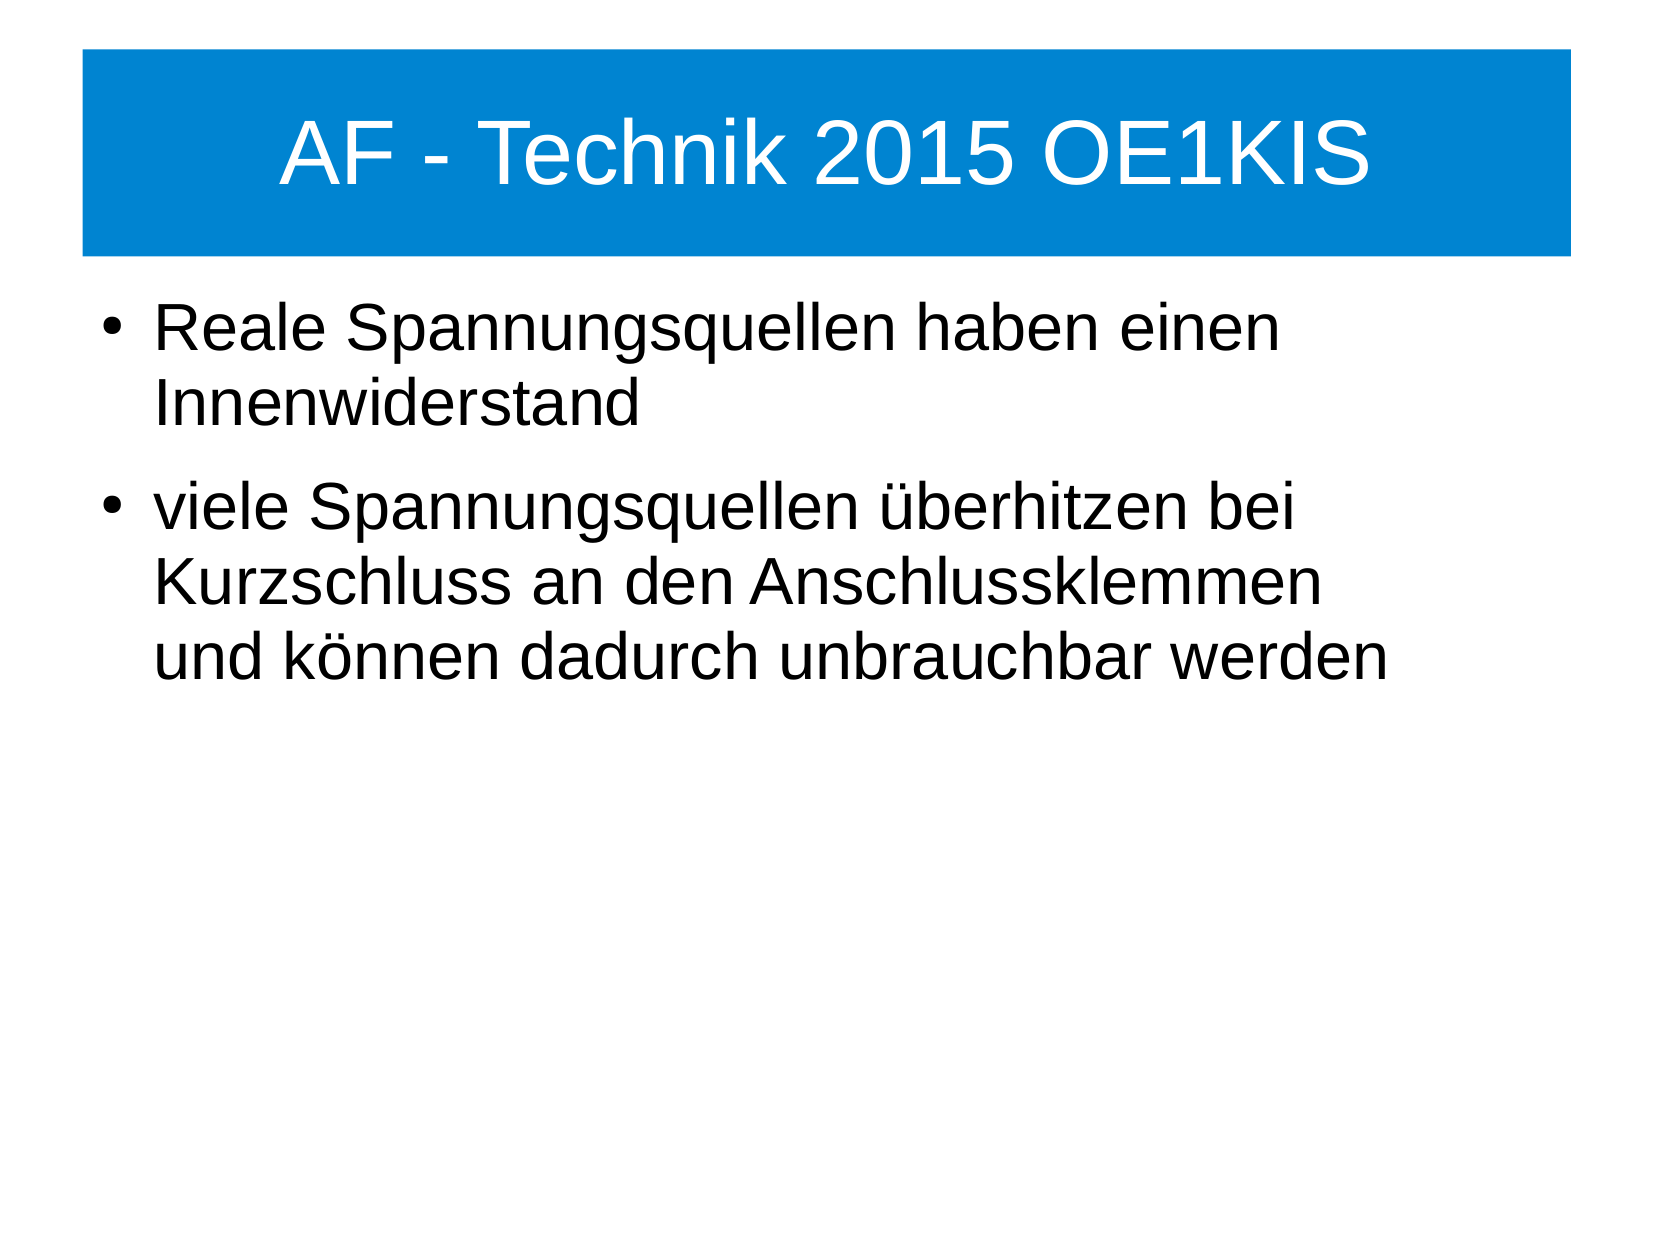

#
AF - Technik 2015 OE1KIS
Reale Spannungsquellen haben einen Innenwiderstand
viele Spannungsquellen überhitzen bei Kurzschluss an den Anschlussklemmen
und können dadurch unbrauchbar werden